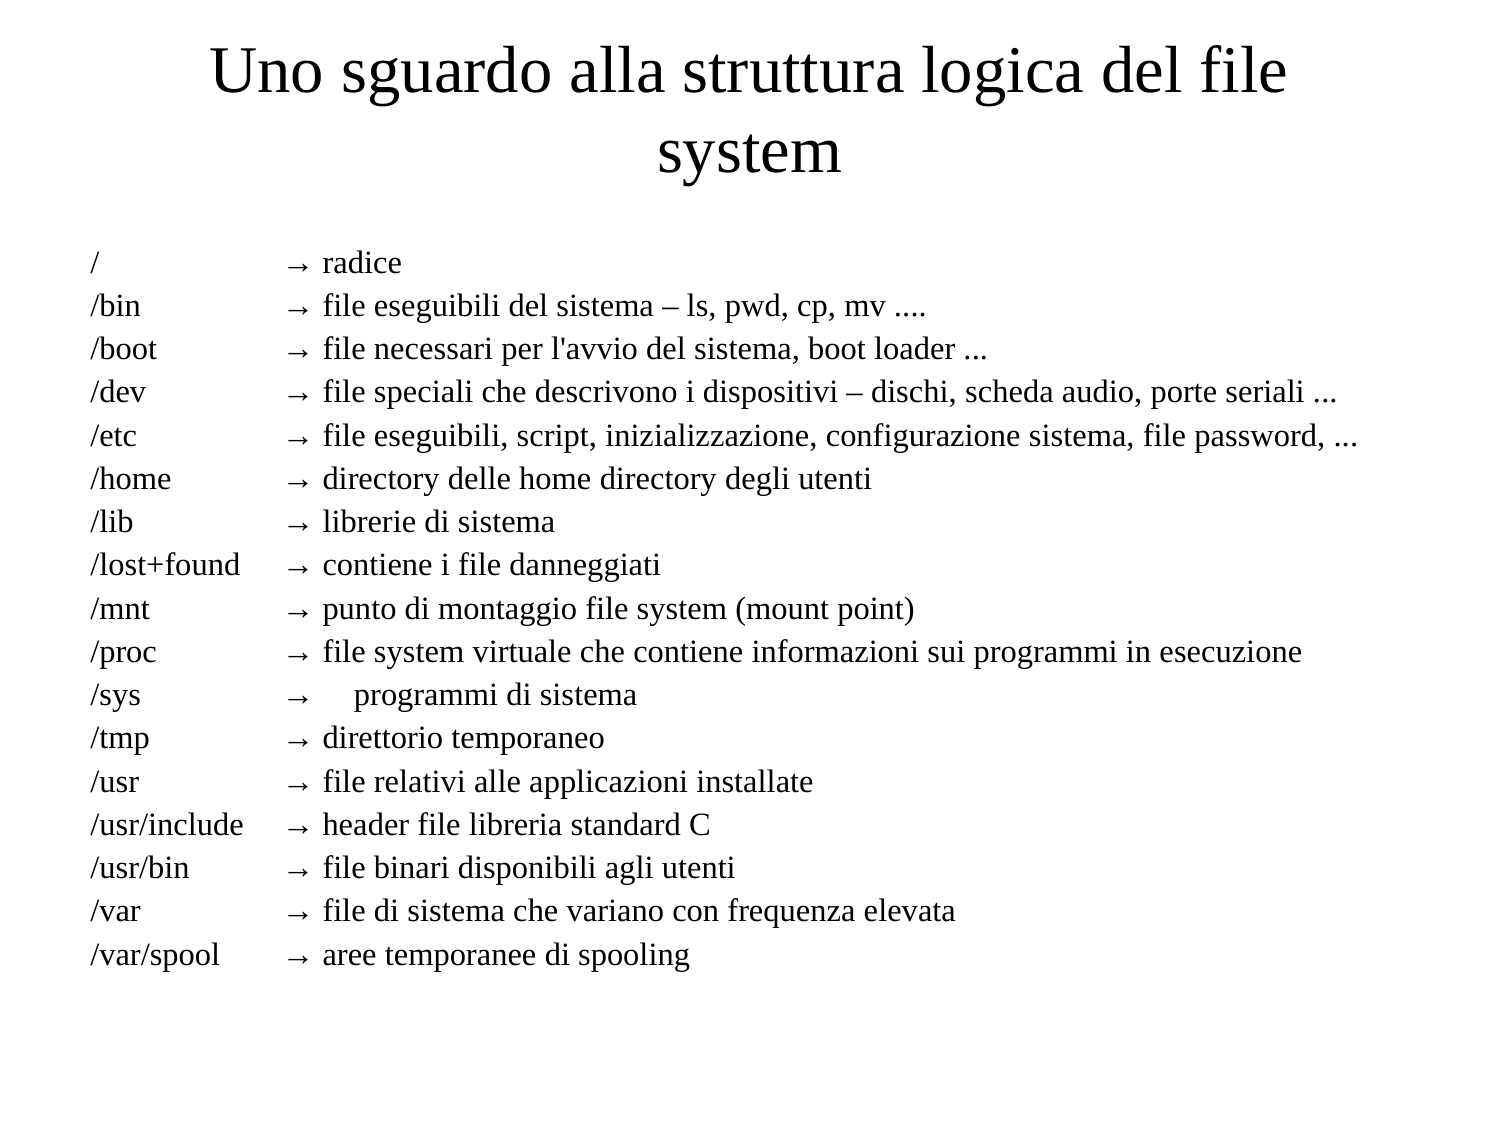

# Uno sguardo alla struttura logica del file system
/ 						 		 	 	→ radice
/bin 				 		 	→ file eseguibili del sistema – ls, pwd, cp, mv ....
/boot 		 	→ file necessari per l'avvio del sistema, boot loader ...
/dev 	 	→ file speciali che descrivono i dispositivi – dischi, scheda audio, porte seriali ...
/etc 			 		 	→ file eseguibili, script, inizializzazione, configurazione sistema, file password, ...
/home 		 	→ directory delle home directory degli utenti
/lib 		 		 	→ librerie di sistema
/lost+found 	→ contiene i file danneggiati
/mnt 		 	→ punto di montaggio file system (mount point)
/proc 		 	→ file system virtuale che contiene informazioni sui programmi in esecuzione
/sys 			 	 	→	 programmi di sistema
/tmp 	 	→ direttorio temporaneo
/usr 		 			 	→ file relativi alle applicazioni installate
/usr/include 	→ header file libreria standard C
/usr/bin 		 	→ file binari disponibili agli utenti
/var 	 		 	→ file di sistema che variano con frequenza elevata
/var/spool 	→ aree temporanee di spooling